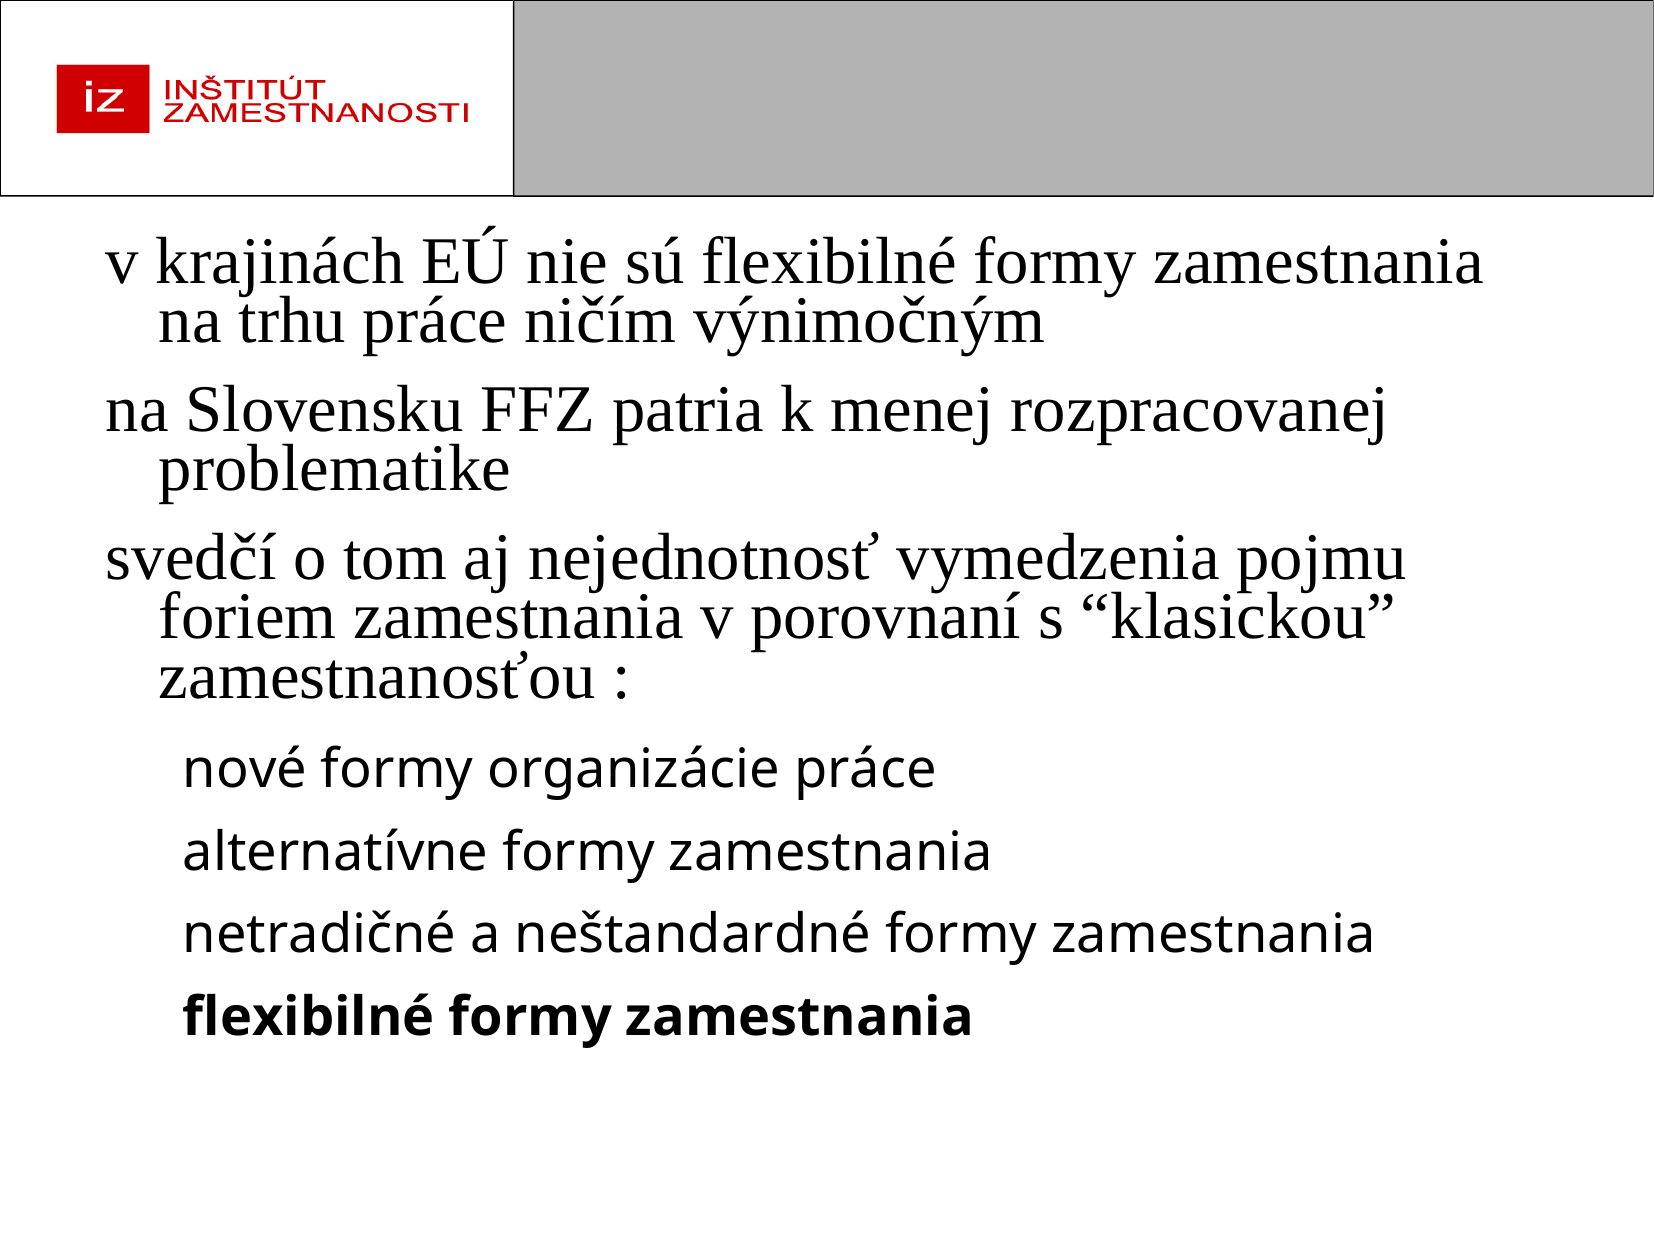

# v krajinách EÚ nie sú flexibilné formy zamestnania na trhu práce ničím výnimočným
na Slovensku FFZ patria k menej rozpracovanej problematike
svedčí o tom aj nejednotnosť vymedzenia pojmu foriem zamestnania v porovnaní s “klasickou” zamestnanosťou :
nové formy organizácie práce
alternatívne formy zamestnania
netradičné a neštandardné formy zamestnania
flexibilné formy zamestnania